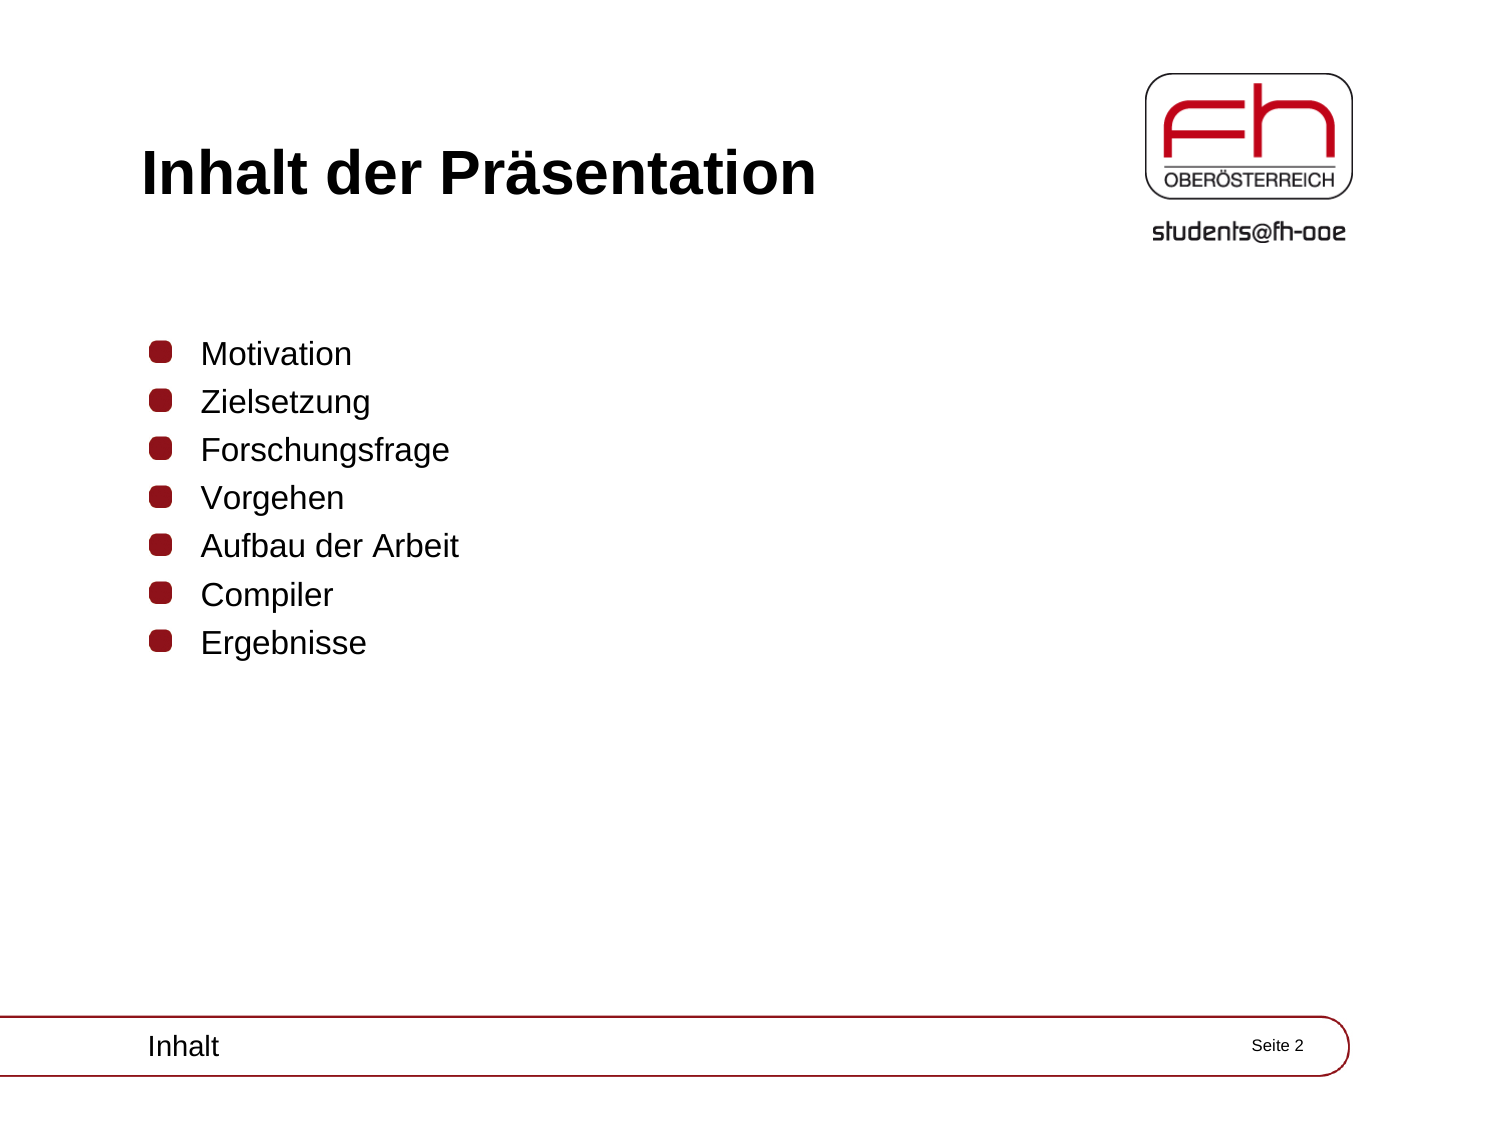

# Inhalt der Präsentation
Motivation
Zielsetzung
Forschungsfrage
Vorgehen
Aufbau der Arbeit
Compiler
Ergebnisse
Inhalt
Seite